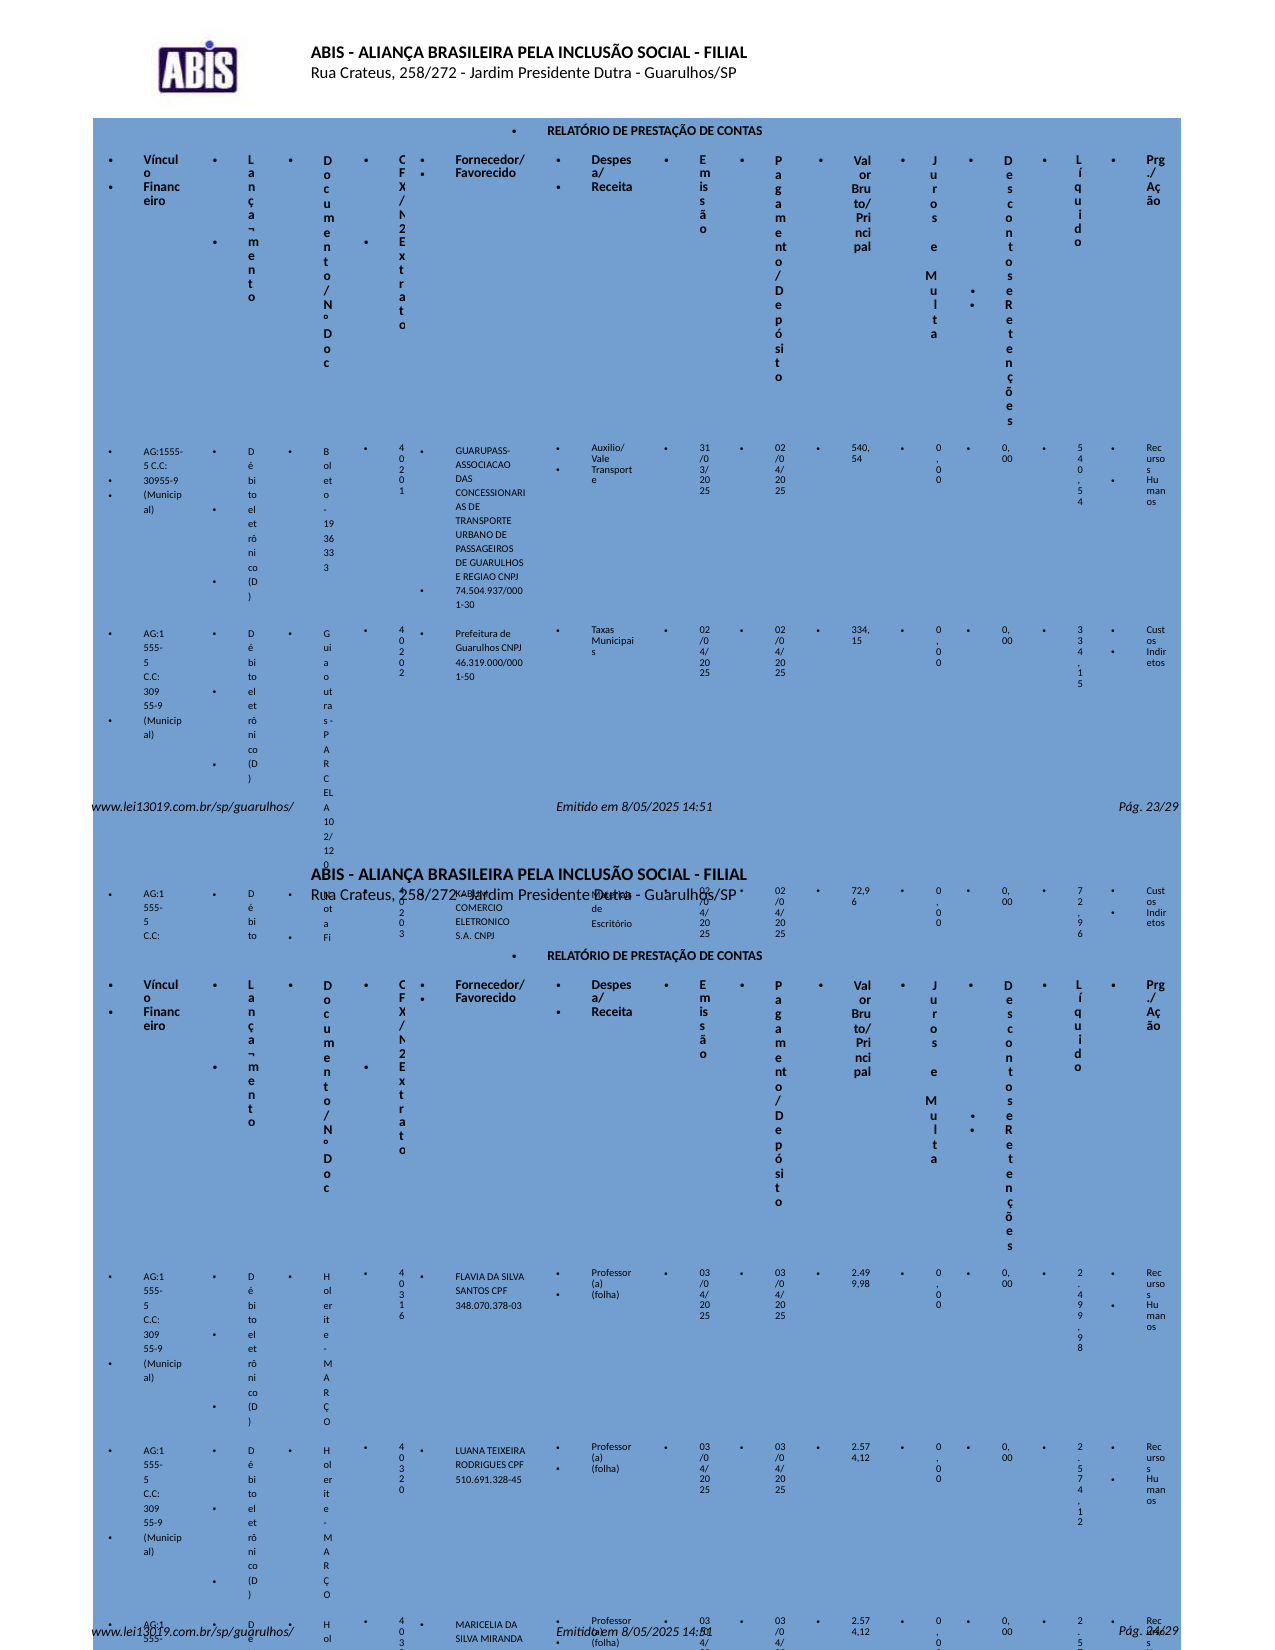

ABIS - ALIANÇA BRASILEIRA PELA INCLUSÃO SOCIAL - FILIAL
Rua Crateus, 258/272 - Jardim Presidente Dutra - Guarulhos/SP
| RELATÓRIO DE PRESTAÇÃO DE CONTAS | | | | | | | | | | | | |
| --- | --- | --- | --- | --- | --- | --- | --- | --- | --- | --- | --- | --- |
| Vínculo Financeiro | Lança¬ mento | Document o / N° Doc | OFX/N2 Extrato | Fornecedor/ Favorecido | Despesa/ Receita | Emissão | Pagamento / Depósito | Valor Bruto/ Principal | Juros e Multa | Descontos e Retenções | Líquido | Prg./Ação |
| AG:1555-5 C.C: 30955-9 (Municipal) | Débito eletrônico (D) | Boleto -1936333 | 40201 | GUARUPASS-ASSOCIACAO DAS CONCESSIONARIAS DE TRANSPORTE URBANO DE PASSAGEIROS DE GUARULHOS E REGIAO CNPJ 74.504.937/0001-30 | Auxilio/Vale Transporte | 31/03/2025 | 02/04/2025 | 540,54 | 0,00 | 0,00 | 540,54 | Recursos Humanos |
| AG:1555-5 C.C: 30955-9 (Municipal) | Débito eletrônico (D) | Guia outras - PARCELA 102/120 | 40202 | Prefeitura de Guarulhos CNPJ 46.319.000/0001-50 | Taxas Municipais | 02/04/2025 | 02/04/2025 | 334,15 | 0,00 | 0,00 | 334,15 | Custos Indiretos |
| AG:1555-5 C.C: 30955-9 (Municipal) | Débito eletrônico (D) | Nota Fiscal/DANF E - 24463407 | 40203 | KABUM COMERCIO ELETRONICO S.A. CNPJ 05.570.714/0008-25 | Materiais de Escritório | 02/04/2025 | 02/04/2025 | 72,96 | 0,00 | 0,00 | 72,96 | Custos Indiretos |
| AG:1555-5 C.C: 30955-9 (Municipal) | Débito eletrônico (D) | Holerite -MARÇO | 40204 | TATIELLE SANTOS BRANDÃO CPF 436.908.278-17 | Professor(a) (folha) | 02/04/2025 | 02/04/2025 | 2.522,46 | 0,00 | 0,00 | 2.522,46 | Recursos Humanos |
| AG:1555-5 C.C: 30955-9 (Municipal) | Débito eletrônico (D) | Nota fiscal de serviços - 33 | 40205 | 51.786.446 MAIARA RIBEIRO DOS SANTOS CNPJ 51.786.446/0001-24 | Manutenção de Softwares e Hardwares | 28/03/2025 | 02/04/2025 | 1.842,50 | 0,00 | 0,00 | 1.842,50 | Custos Indiretos |
| AG:1555-5 C.C: 30955-9 (Municipal) | Débito eletrônico (D) | Holerite -MARÇO | 40308 | CELINA APARECIDA SOARES NOBRE CPF 231.398.908-93 | Professor(a) (folha) | 03/04/2025 | 03/04/2025 | 2.574,12 | 0,00 | 0,00 | 2.574,12 | Recursos Humanos |
| AG:1555-5 C.C: 30955-9 (Municipal) | Débito eletrônico (D) | Holerite -MARÇO | 40311 | EDILENE GUIMARAES SILVA CPF 038.708.493-20 | Professor(a) (folha) | 03/04/2025 | 03/04/2025 | 2.546,08 | 0,00 | 0,00 | 2.546,08 | Recursos Humanos |
| AG:1555-5 C.C: 30955-9 (Municipal) | Débito eletrônico (D) | Holerite -MARÇO | 40312 | ELINEIDE MORAIS DE ANDRARE CPF 262.002.338-61 | Auxiliar de Cozinha (folha) | 03/04/2025 | 03/04/2025 | 1.426,77 | 0,00 | 0,00 | 1.426,77 | Recursos Humanos |
| AG:1555-5 C.C: 30955-9 (Municipal) | Débito eletrônico (D) | Holerite -MARÇO | 40314 | Emile Soares de Pinho Silva CPF 436.083.868-90 | Professor(a) (folha) | 03/04/2025 | 03/04/2025 | 2.546,08 | 0,00 | 0,00 | 2.546,08 | Recursos Humanos |
www.lei13019.com.br/sp/guarulhos/
Emitido em 8/05/2025 14:51
Pág. 23/29
ABIS - ALIANÇA BRASILEIRA PELA INCLUSÃO SOCIAL - FILIAL
Rua Crateus, 258/272 - Jardim Presidente Dutra - Guarulhos/SP
| RELATÓRIO DE PRESTAÇÃO DE CONTAS | | | | | | | | | | | | |
| --- | --- | --- | --- | --- | --- | --- | --- | --- | --- | --- | --- | --- |
| Vínculo Financeiro | Lança¬ mento | Document o / N° Doc | OFX/N2 Extrato | Fornecedor/ Favorecido | Despesa/ Receita | Emissão | Pagamento / Depósito | Valor Bruto/ Principal | Juros e Multa | Descontos e Retenções | Líquido | Prg./Ação |
| AG:1555-5 C.C: 30955-9 (Municipal) | Débito eletrônico (D) | Holerite -MARÇO | 40316 | FLAVIA DA SILVA SANTOS CPF 348.070.378-03 | Professor(a) (folha) | 03/04/2025 | 03/04/2025 | 2.499,98 | 0,00 | 0,00 | 2.499,98 | Recursos Humanos |
| AG:1555-5 C.C: 30955-9 (Municipal) | Débito eletrônico (D) | Holerite -MARÇO | 40320 | LUANA TEIXEIRA RODRIGUES CPF 510.691.328-45 | Professor(a) (folha) | 03/04/2025 | 03/04/2025 | 2.574,12 | 0,00 | 0,00 | 2.574,12 | Recursos Humanos |
| AG:1555-5 C.C: 30955-9 (Municipal) | Débito eletrônico (D) | Holerite -MARÇO | 40321 | MARICELIA DA SILVA MIRANDA CPF 029.271.335-57 | Professor(a) (folha) | 03/04/2025 | 03/04/2025 | 2.574,12 | 0,00 | 0,00 | 2.574,12 | Recursos Humanos |
| AG:1555-5 C.C: 30955-9 (Municipal) | Débito eletrônico (D) | Holerite -MARÇO | 40326 | SILMARA PIMENTEL MOREIRA CPF 395.012.228-10 | Professor(a) (folha) | 03/04/2025 | 03/04/2025 | 2.569,30 | 0,00 | 0,00 | 2.569,30 | Recursos Humanos |
| AG:1555-5 C.C: 30955-9 (Municipal) | Débito eletrônico (D) | Boleto -1975030 | 40330 | GUARUPASS-ASSOCIACAO DAS CONCESSIONARIAS DE TRANSPORTE URBANO DE PASSAGEIROS DE GUARULHOS E REGIAO CNPJ 74.504.937/0001-30 | Auxilio/Vale Transporte | 03/04/2025 | 03/04/2025 | 242,67 | 0,00 | 0,00 | 242,67 | Recursos Humanos |
| AG:1555-5 C.C: 30955-9 (Municipal) | Débito eletrônico (D) | Holerite -MARÇO | 94095 | ERIKA BASILIO DE PAULA LIMA CPF 400.817.158-46 | Coordenador Pedagógico (folha) | 03/04/2025 | 03/04/2025 | 3.168,50 | 0,00 | 0,00 | 3.168,50 | Recursos Humanos |
| AG:1555-5 C.C: 30955-9 (Municipal) | Débito eletrônico (D) | Holerite -MARÇO | 98087 | Sabryna de Olieira Freitas CPF 478.282.568-41 | Professor(a) (folha) | 03/04/2025 | 03/04/2025 | 2.596,15 | 0,00 | 0,00 | 2.596,15 | Recursos Humanos |
| AG:1555-5 C.C: 30955-9 (Municipal) | Débito eletrônico (D) | Holerite -MARÇO | 106499 | GABRIELLE ANDRADE DA SILVA CPF 520.151.218-62 | Professor(a) (folha) | 03/04/2025 | 03/04/2025 | 2.550,50 | 0,00 | 0,00 | 2.550,50 | Recursos Humanos |
| AG:1555-5 C.C: 30955-9 (Municipal) | Débito eletrônico (D) | Holerite -MARÇO | 109987 | ELIZABETH DA COSTA SANTOS CPF 352.883.208-88 | Professor(a) (folha) | 03/04/2025 | 03/04/2025 | 2.574,12 | 0,00 | 0,00 | 2.574,12 | Recursos Humanos |
| AG:1555-5 C.C: 30955-9 (Municipal) | Débito eletrônico (D) | Holerite -MARÇO | 40510 | BEATRIZ VILCHES DE SANTANA CPF 449.980.758-10 | Professor(a) (folha) | 03/04/2025 | 03/04/2025 | 2.546,08 | 0,00 | 0,00 | 2.546,08 | Recursos Humanos |
Pág. 24/29
www.lei13019.com.br/sp/guarulhos/
Emitido em 8/05/2025 14:51